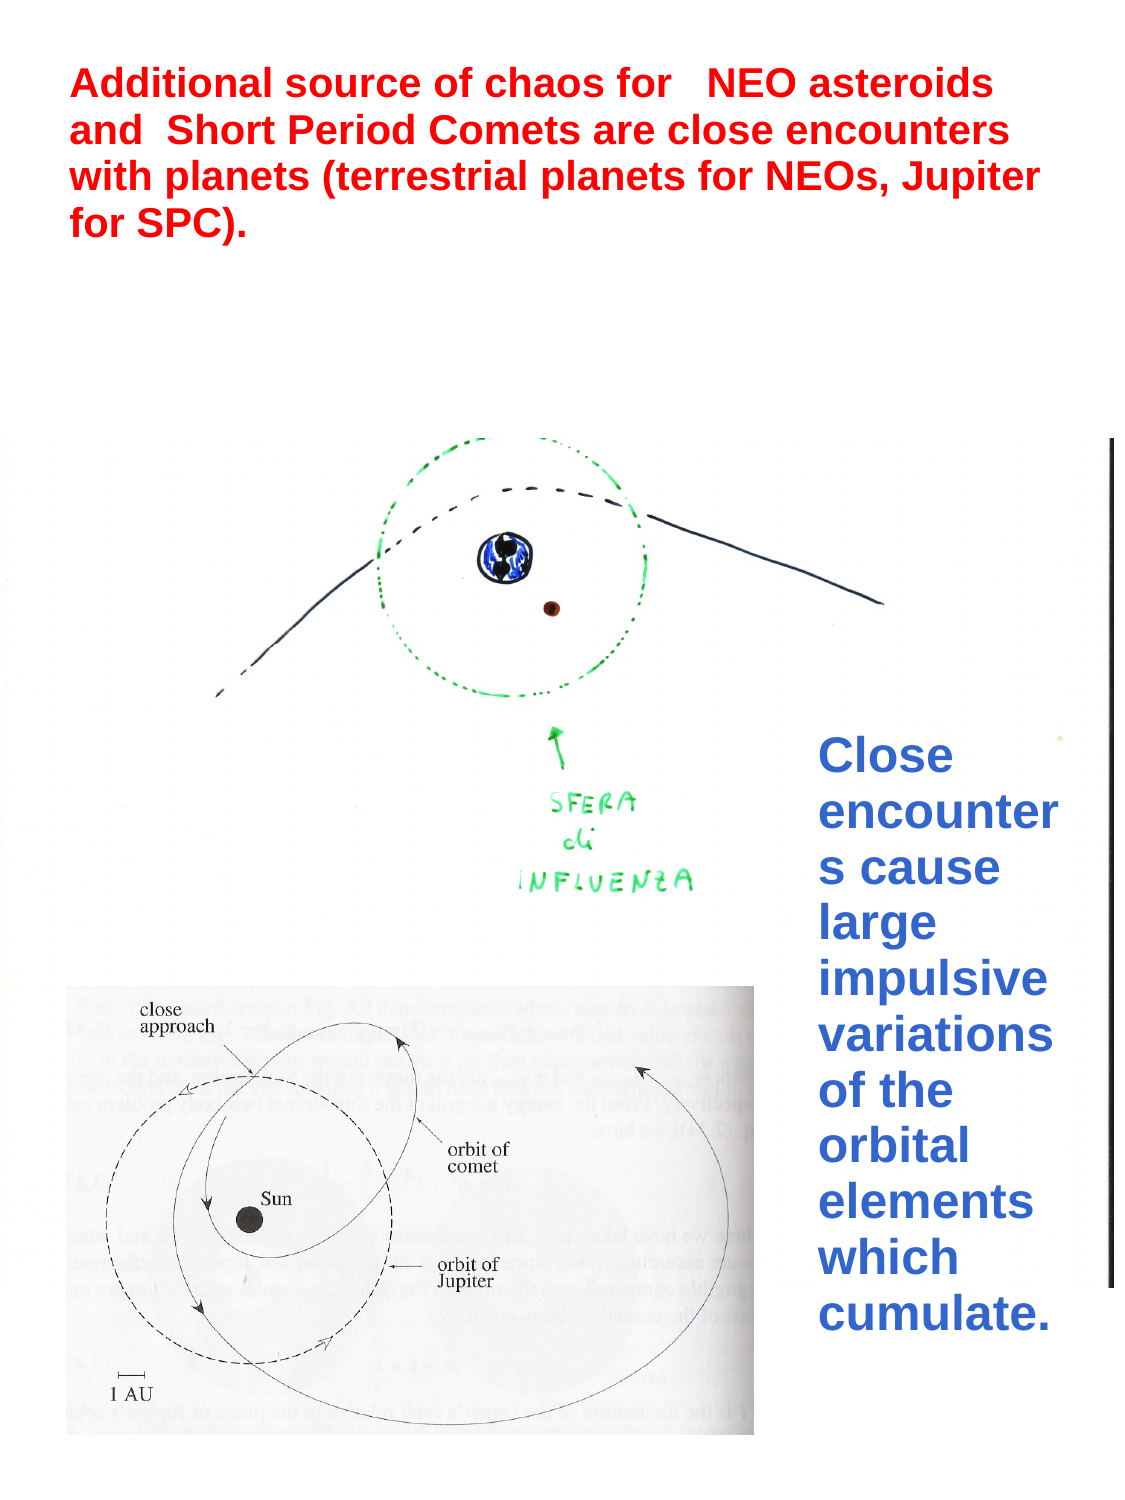

Additional source of chaos for NEO asteroids and Short Period Comets are close encounters with planets (terrestrial planets for NEOs, Jupiter for SPC).
Close encounters cause large impulsive variations of the orbital elements which cumulate.